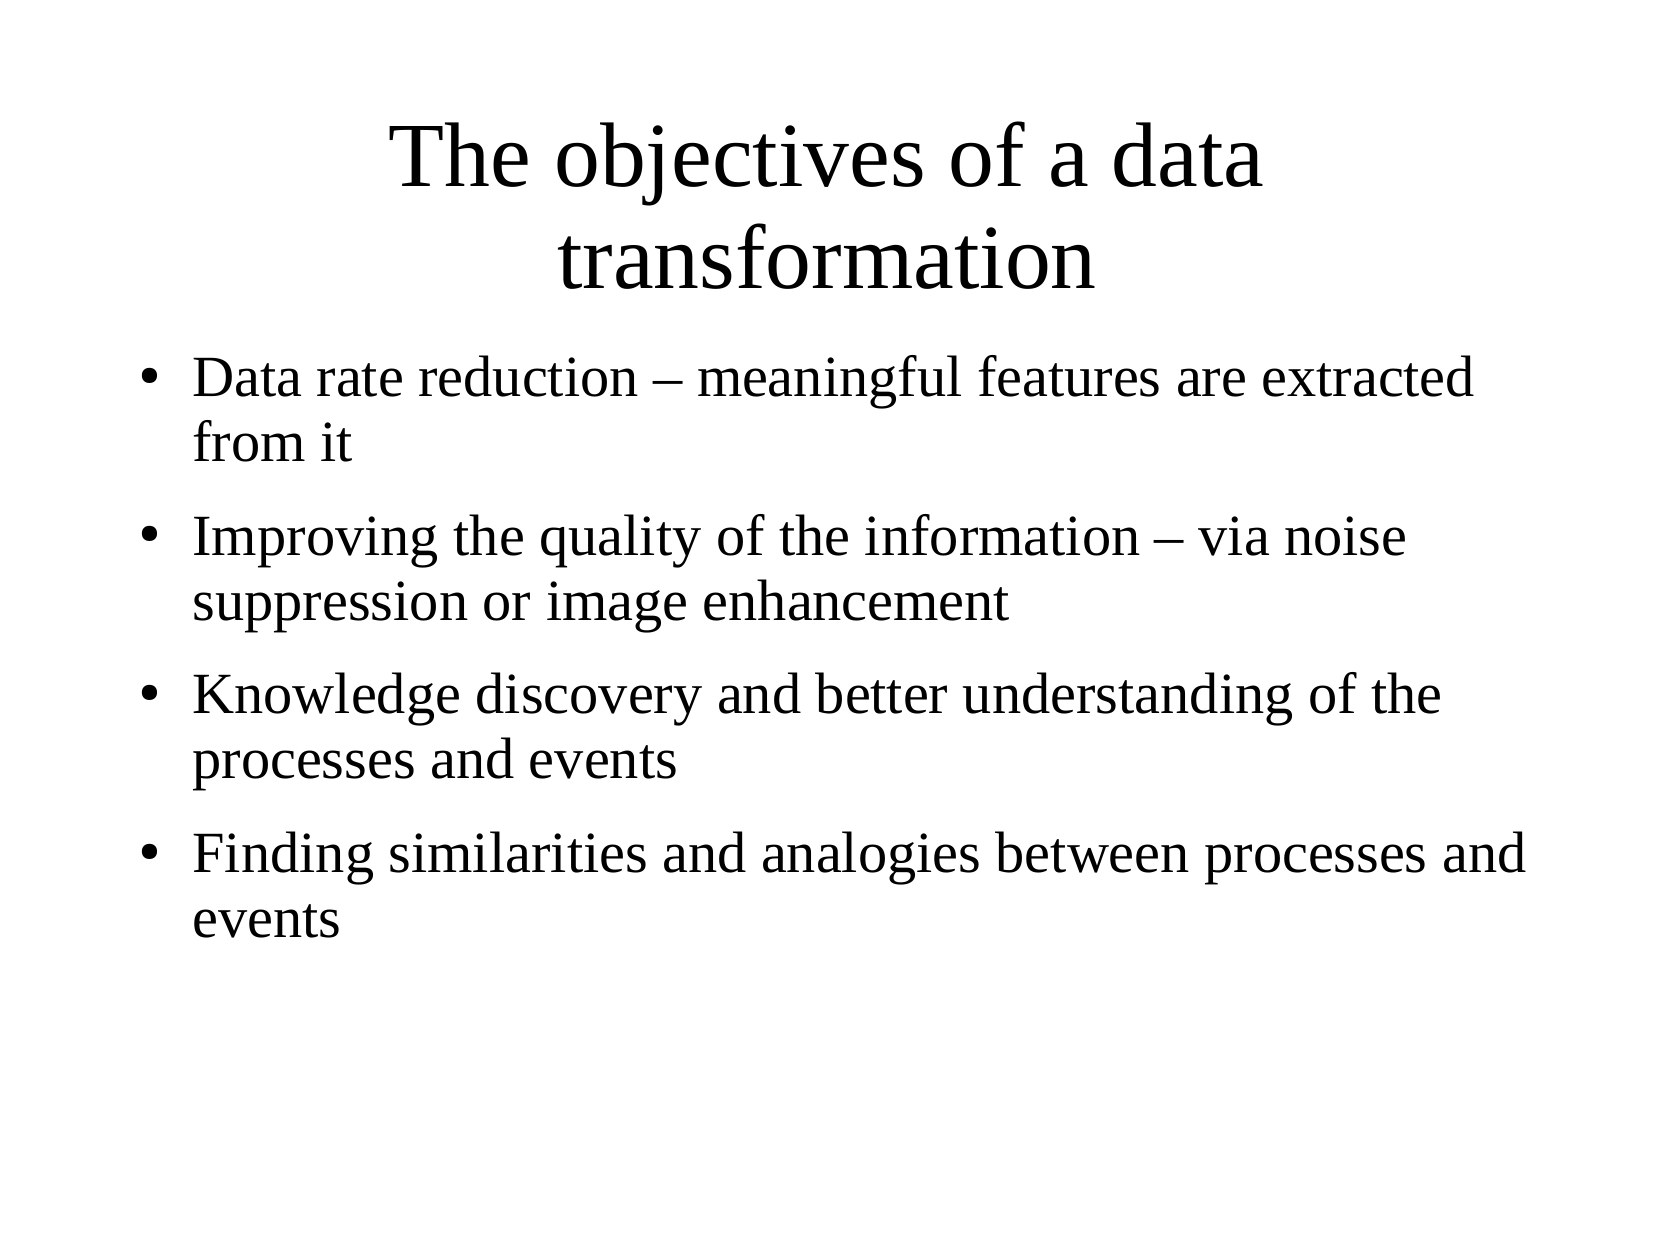

# The objectives of a data transformation
Data rate reduction – meaningful features are extracted from it
Improving the quality of the information – via noise suppression or image enhancement
Knowledge discovery and better understanding of the processes and events
Finding similarities and analogies between processes and events